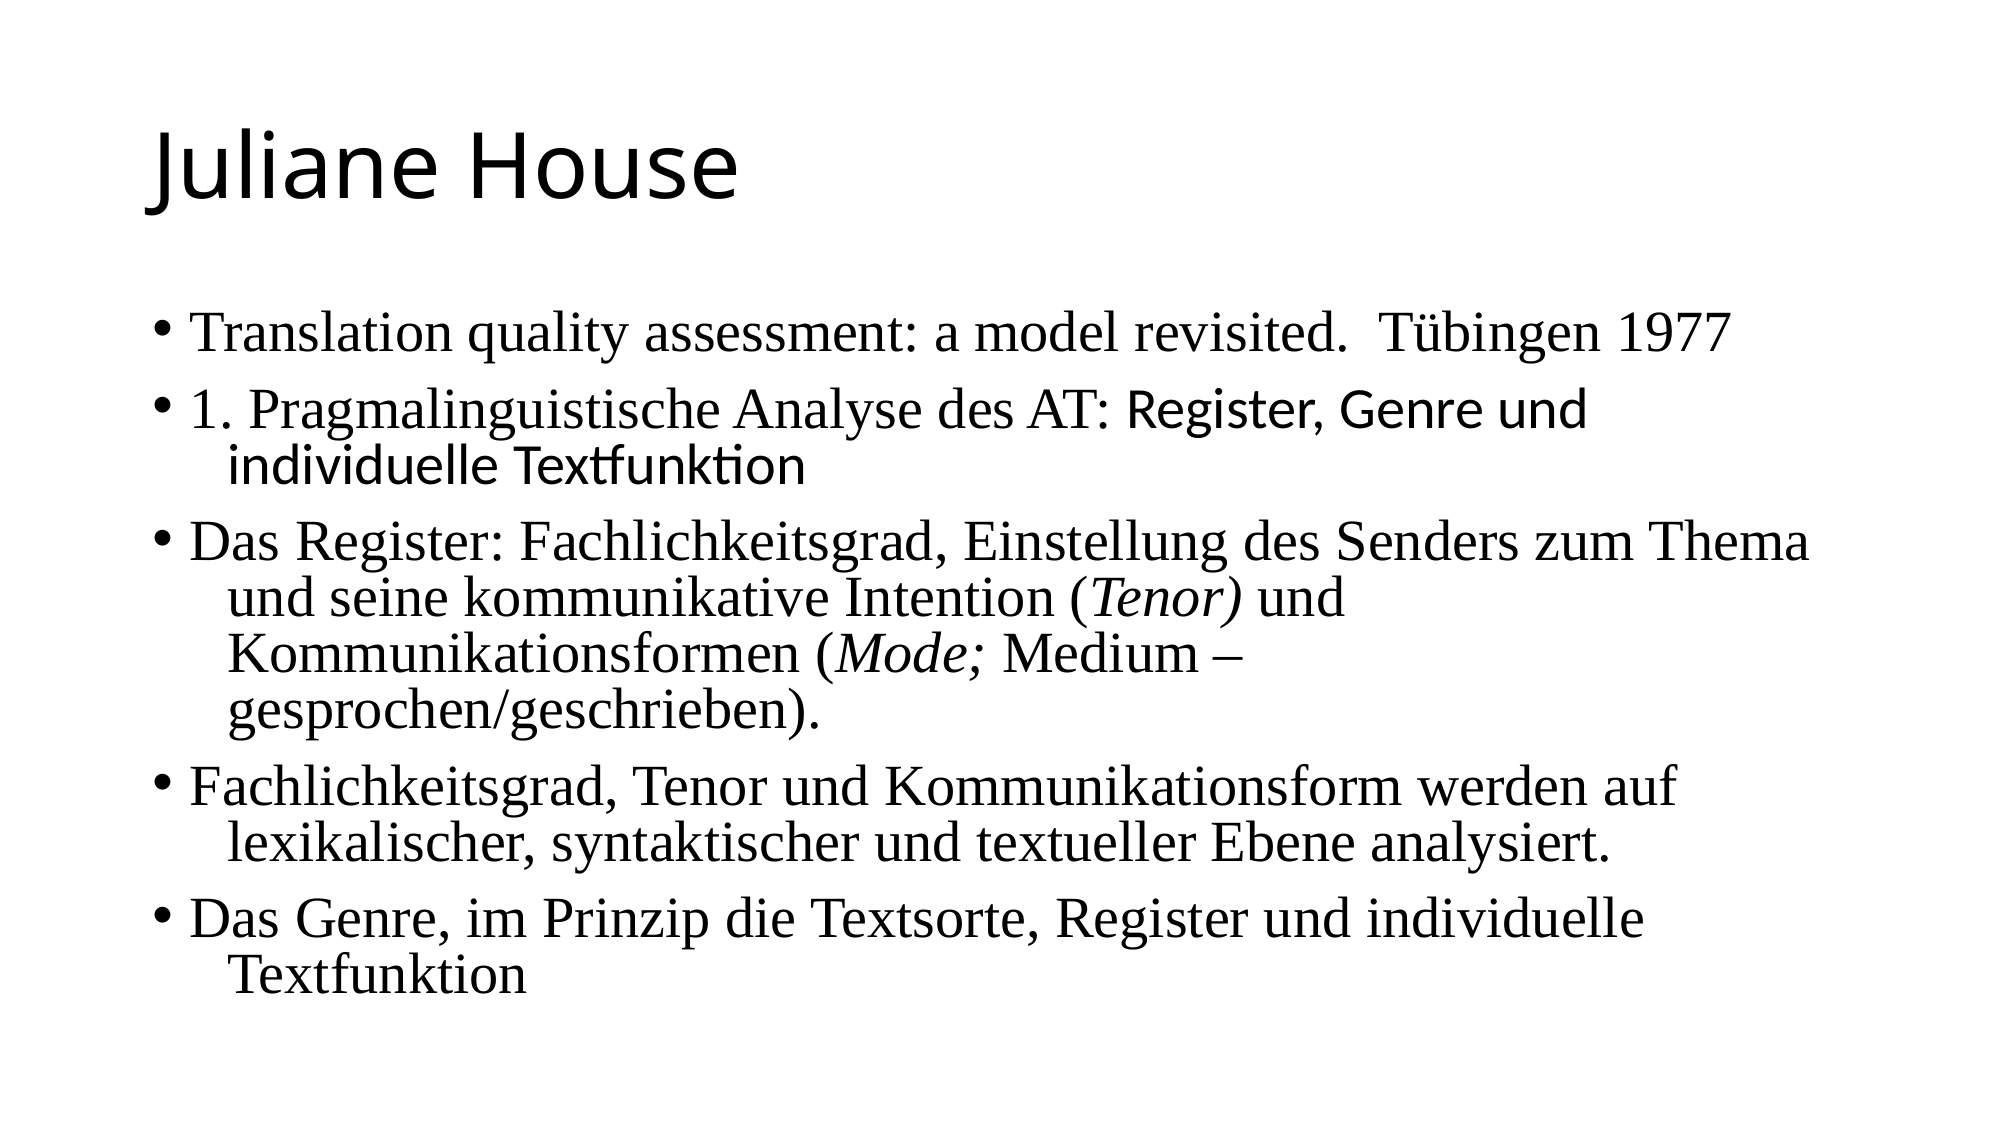

# Juliane House
Translation quality assessment: a model revisited. Tübingen 1977
1. Pragmalinguistische Analyse des AT: Register, Genre und individuelle Textfunktion
Das Register: Fachlichkeitsgrad, Einstellung des Senders zum Thema und seine kommunikative Intention (Tenor) und Kommunikationsformen (Mode; Medium – gesprochen/geschrieben).
Fachlichkeitsgrad, Tenor und Kommunikationsform werden auf lexikalischer, syntaktischer und textueller Ebene analysiert.
Das Genre, im Prinzip die Textsorte, Register und individuelle Textfunktion